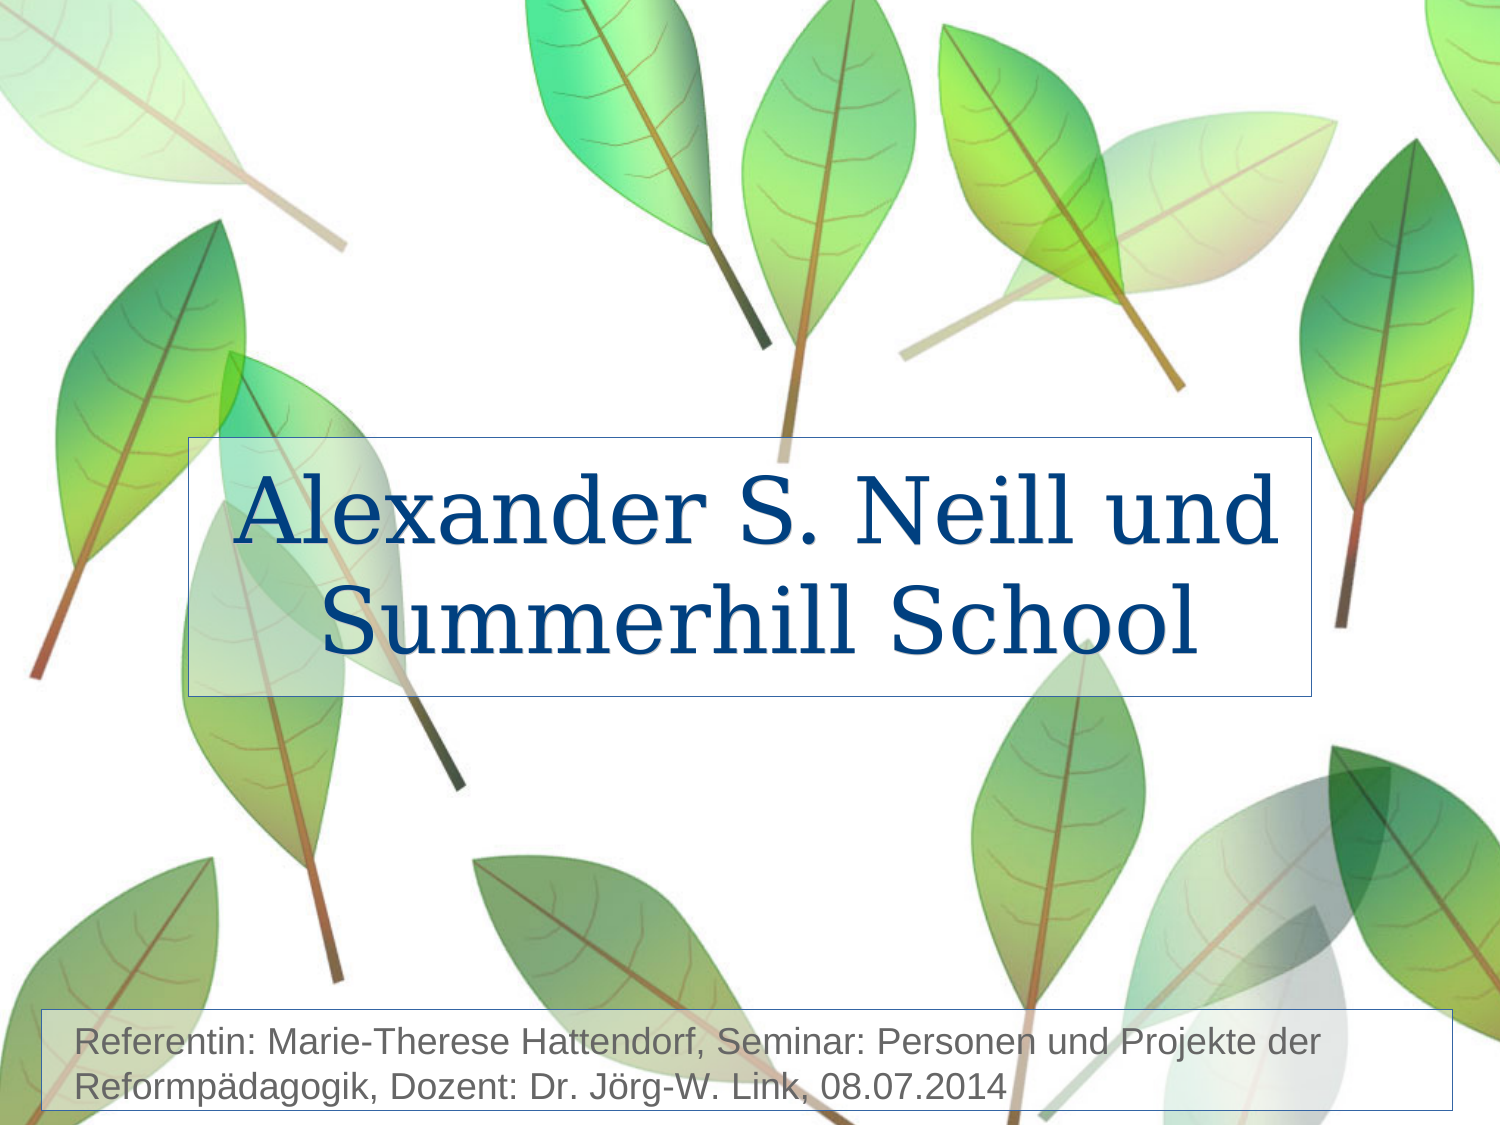

# Alexander S. Neill und Summerhill School
Referentin: Marie-Therese Hattendorf, Seminar: Personen und Projekte der Reformpädagogik, Dozent: Dr. Jörg-W. Link, 08.07.2014